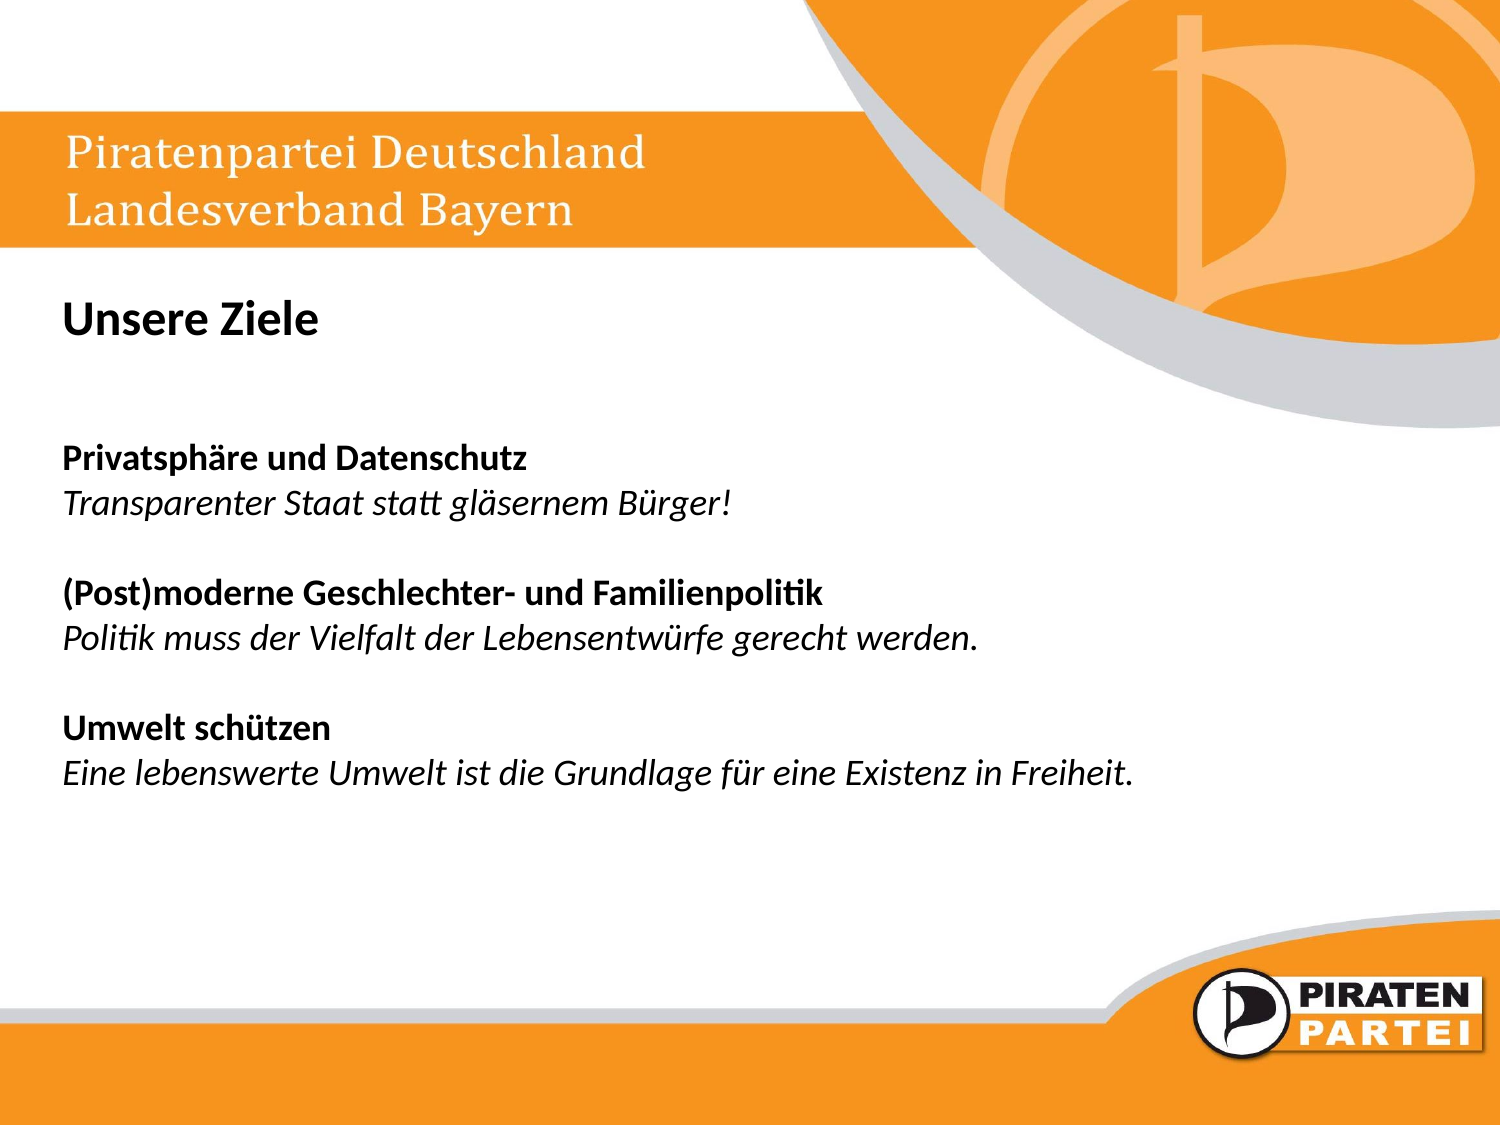

Unsere Ziele
Privatsphäre und Datenschutz
Transparenter Staat statt gläsernem Bürger!
(Post)moderne Geschlechter- und Familienpolitik
Politik muss der Vielfalt der Lebensentwürfe gerecht werden.
Umwelt schützen
Eine lebenswerte Umwelt ist die Grundlage für eine Existenz in Freiheit.